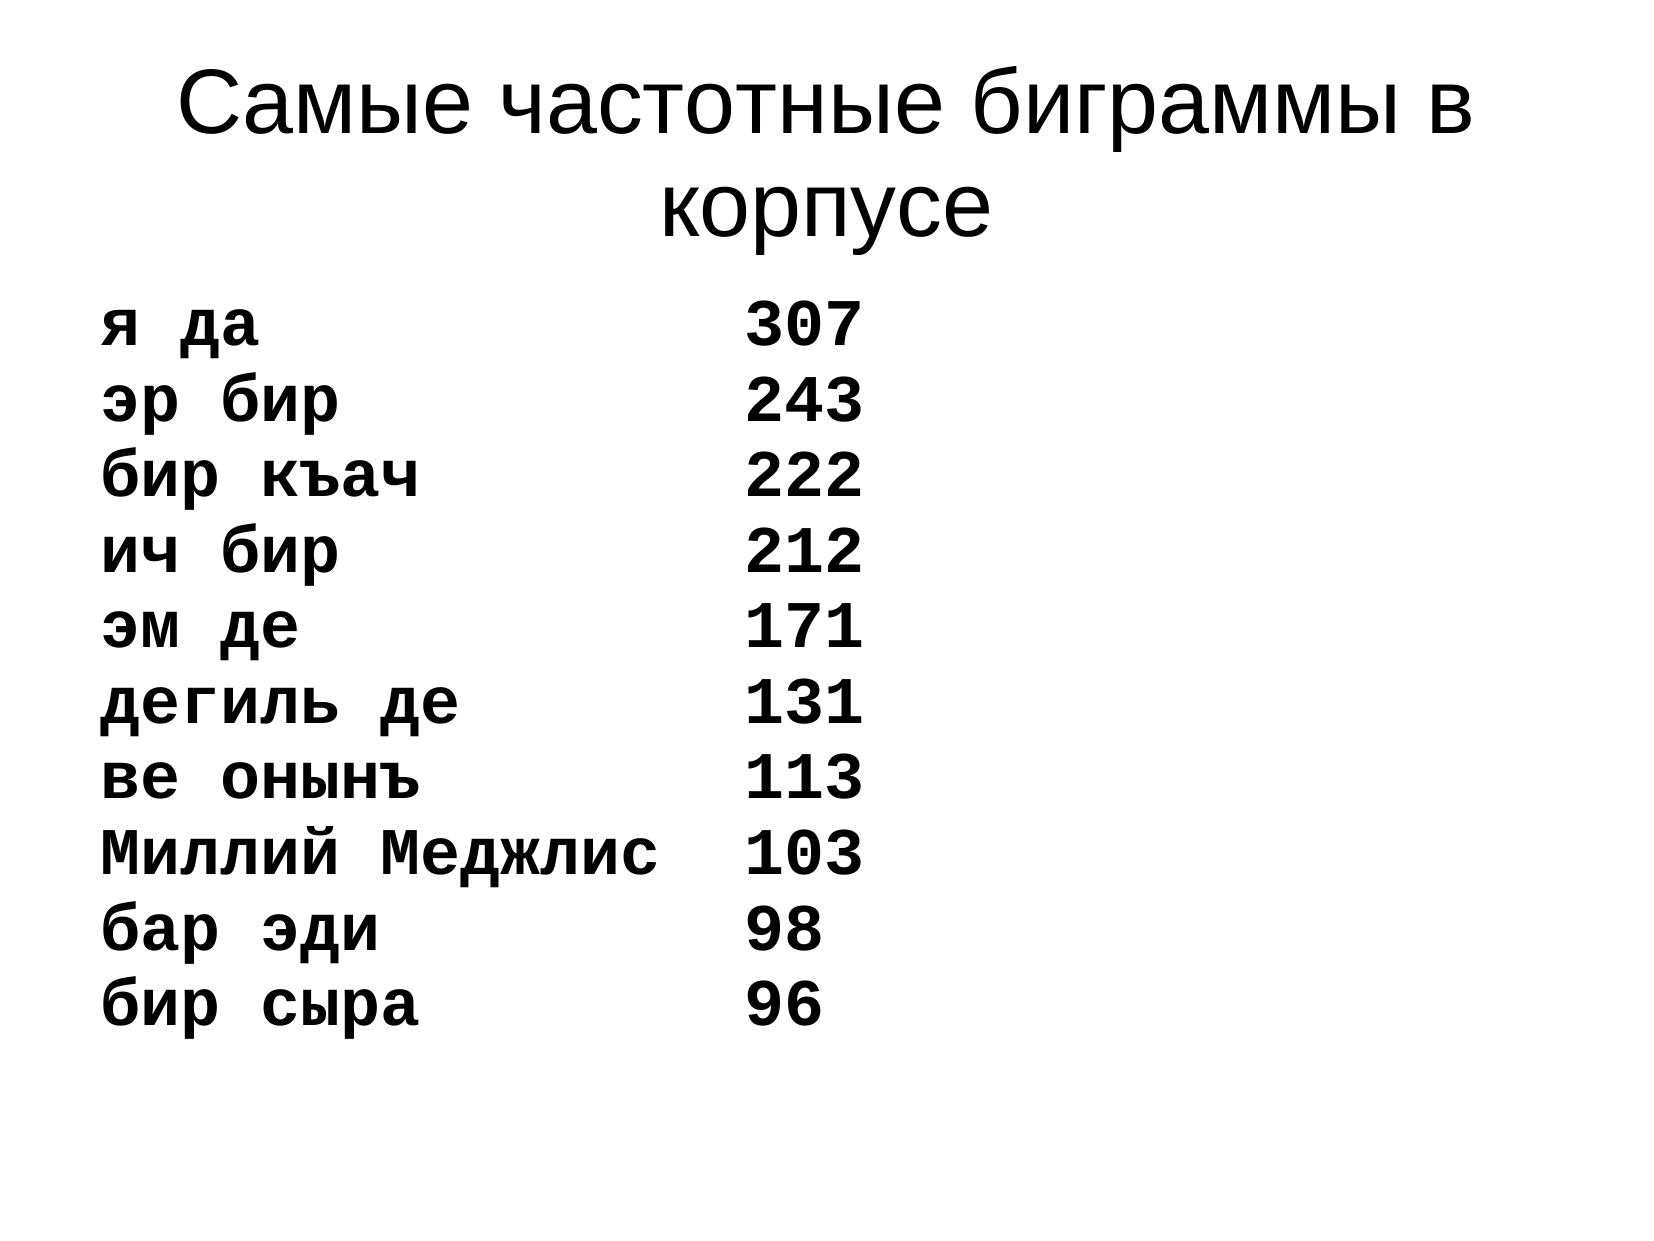

# Самые частотные биграммы в корпусе
я да							307
эр бир						243
бир къач					222
ич бир						212
эм де							171
дегиль де				131
ве онынъ					113
Миллий Меджлис		103
бар эди					98
бир сыра					96